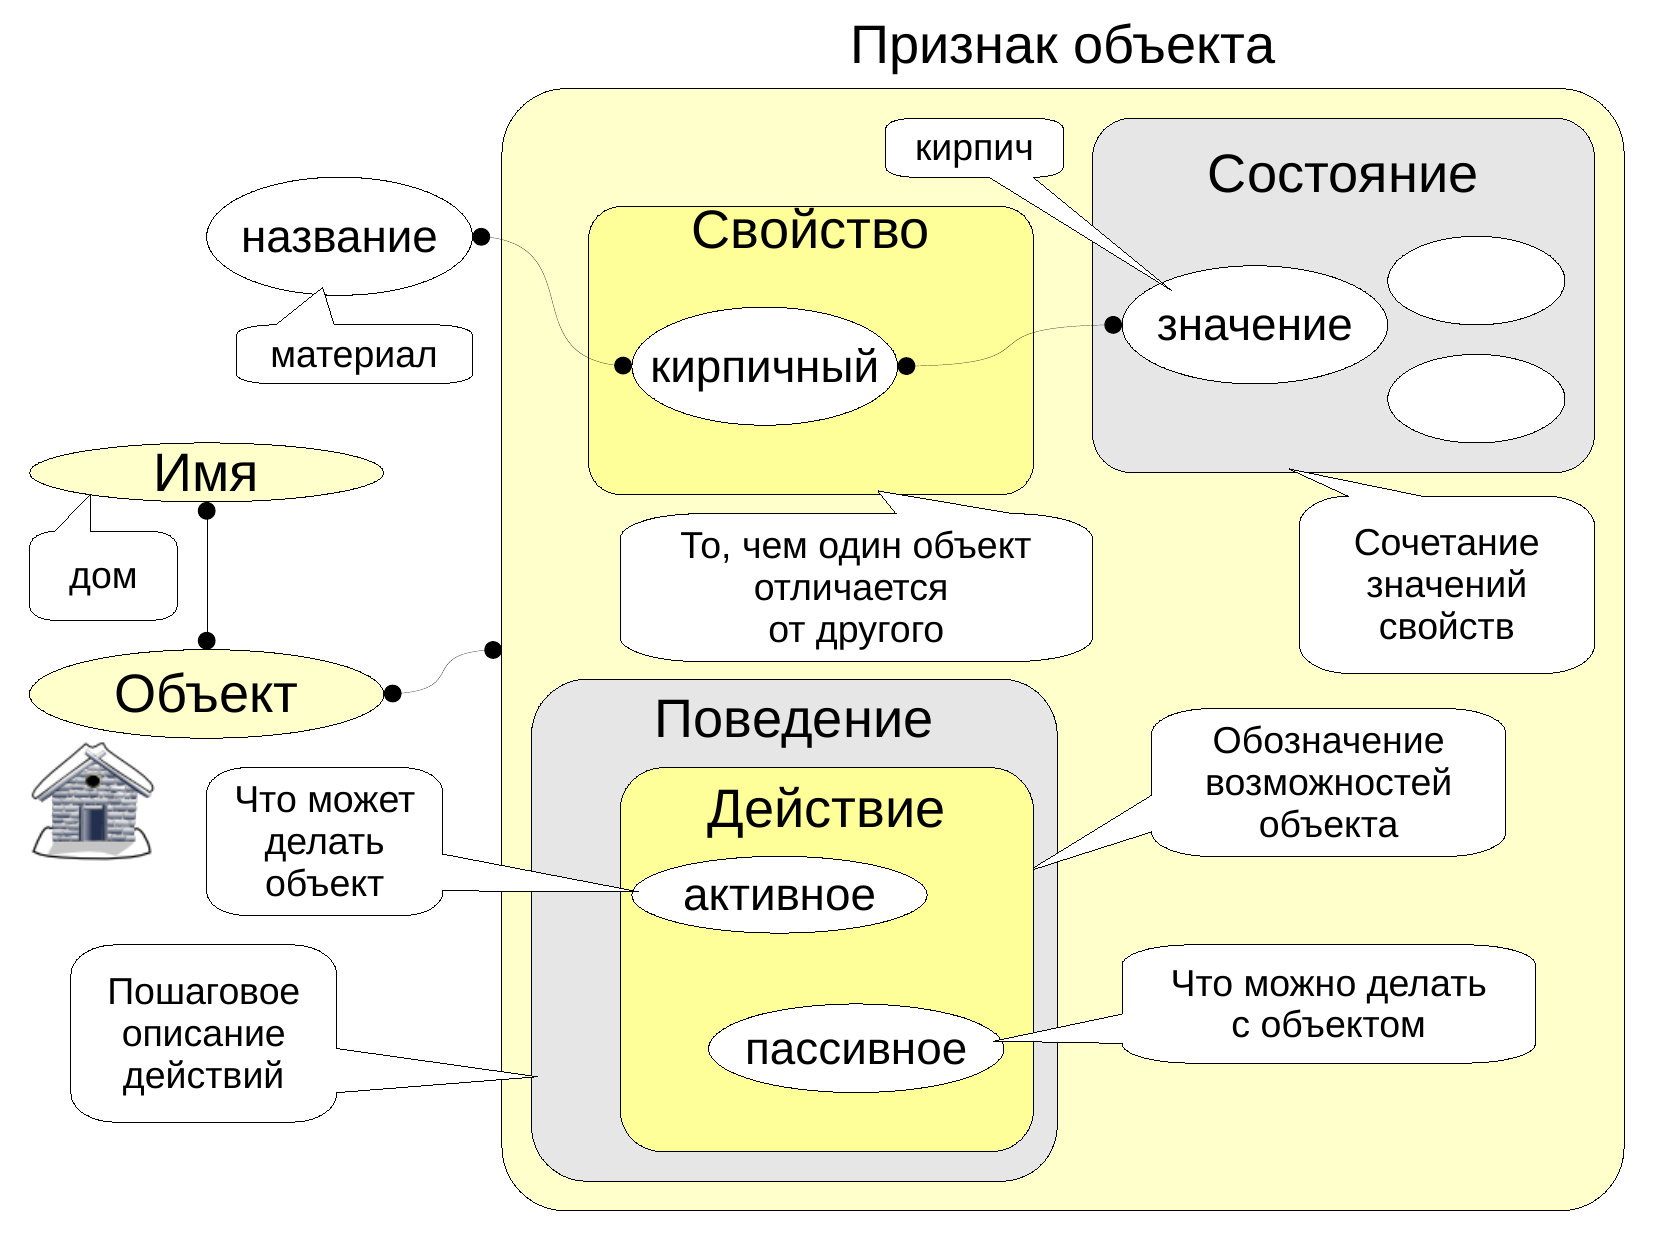

Признак объекта
кирпич
Состояние
название
Свойство
значение
кирпичный
материал
Имя
Сочетание
значений
свойств
То, чем один объект отличается
от другого
дом
Объект
Поведение
Обозначение
возможностей объекта
Что может
делать объект
Действие
активное
Пошаговое
описание
действий
Что можно делать
с объектом
пассивное